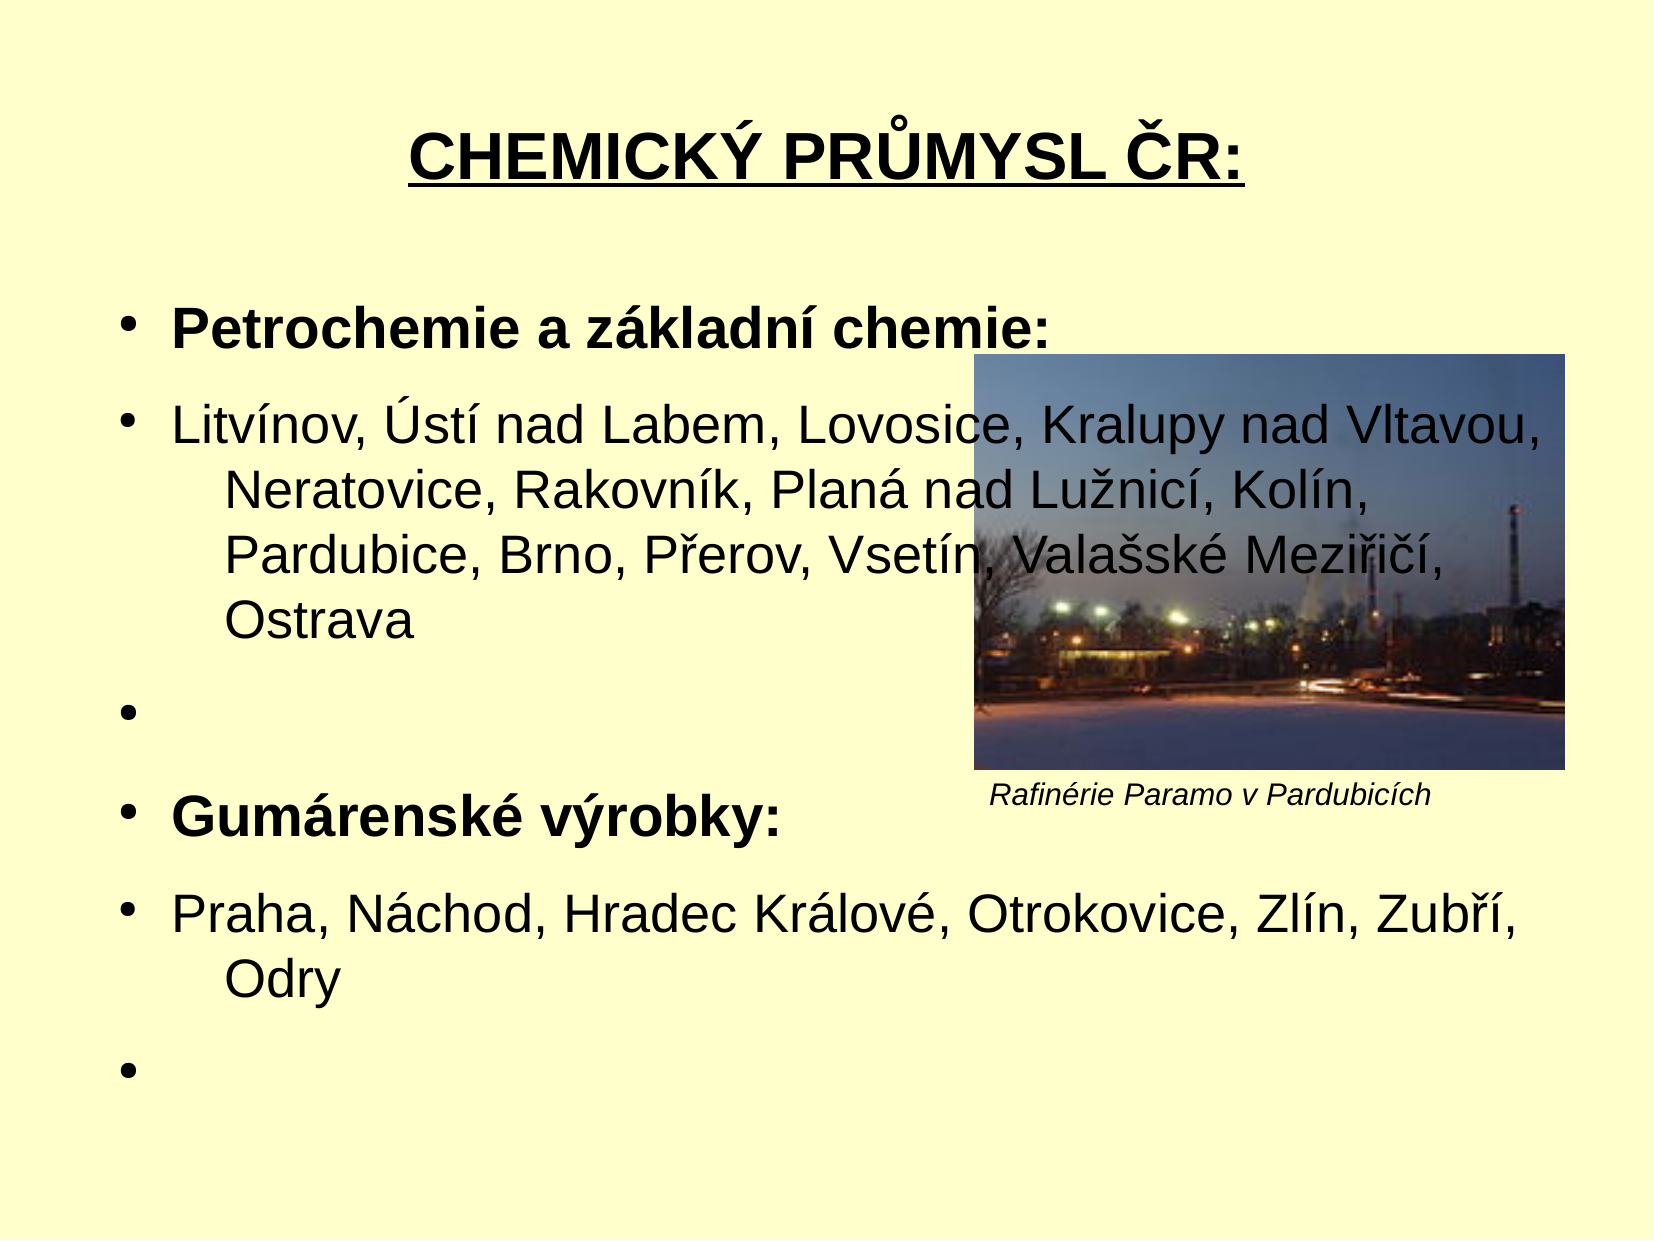

# CHEMICKÝ PRŮMYSL ČR:
Petrochemie a základní chemie:
Litvínov, Ústí nad Labem, Lovosice, Kralupy nad Vltavou, Neratovice, Rakovník, Planá nad Lužnicí, Kolín, Pardubice, Brno, Přerov, Vsetín, Valašské Meziřičí, Ostrava
Gumárenské výrobky:
Praha, Náchod, Hradec Králové, Otrokovice, Zlín, Zubří, Odry
Rafinérie Paramo v Pardubicích